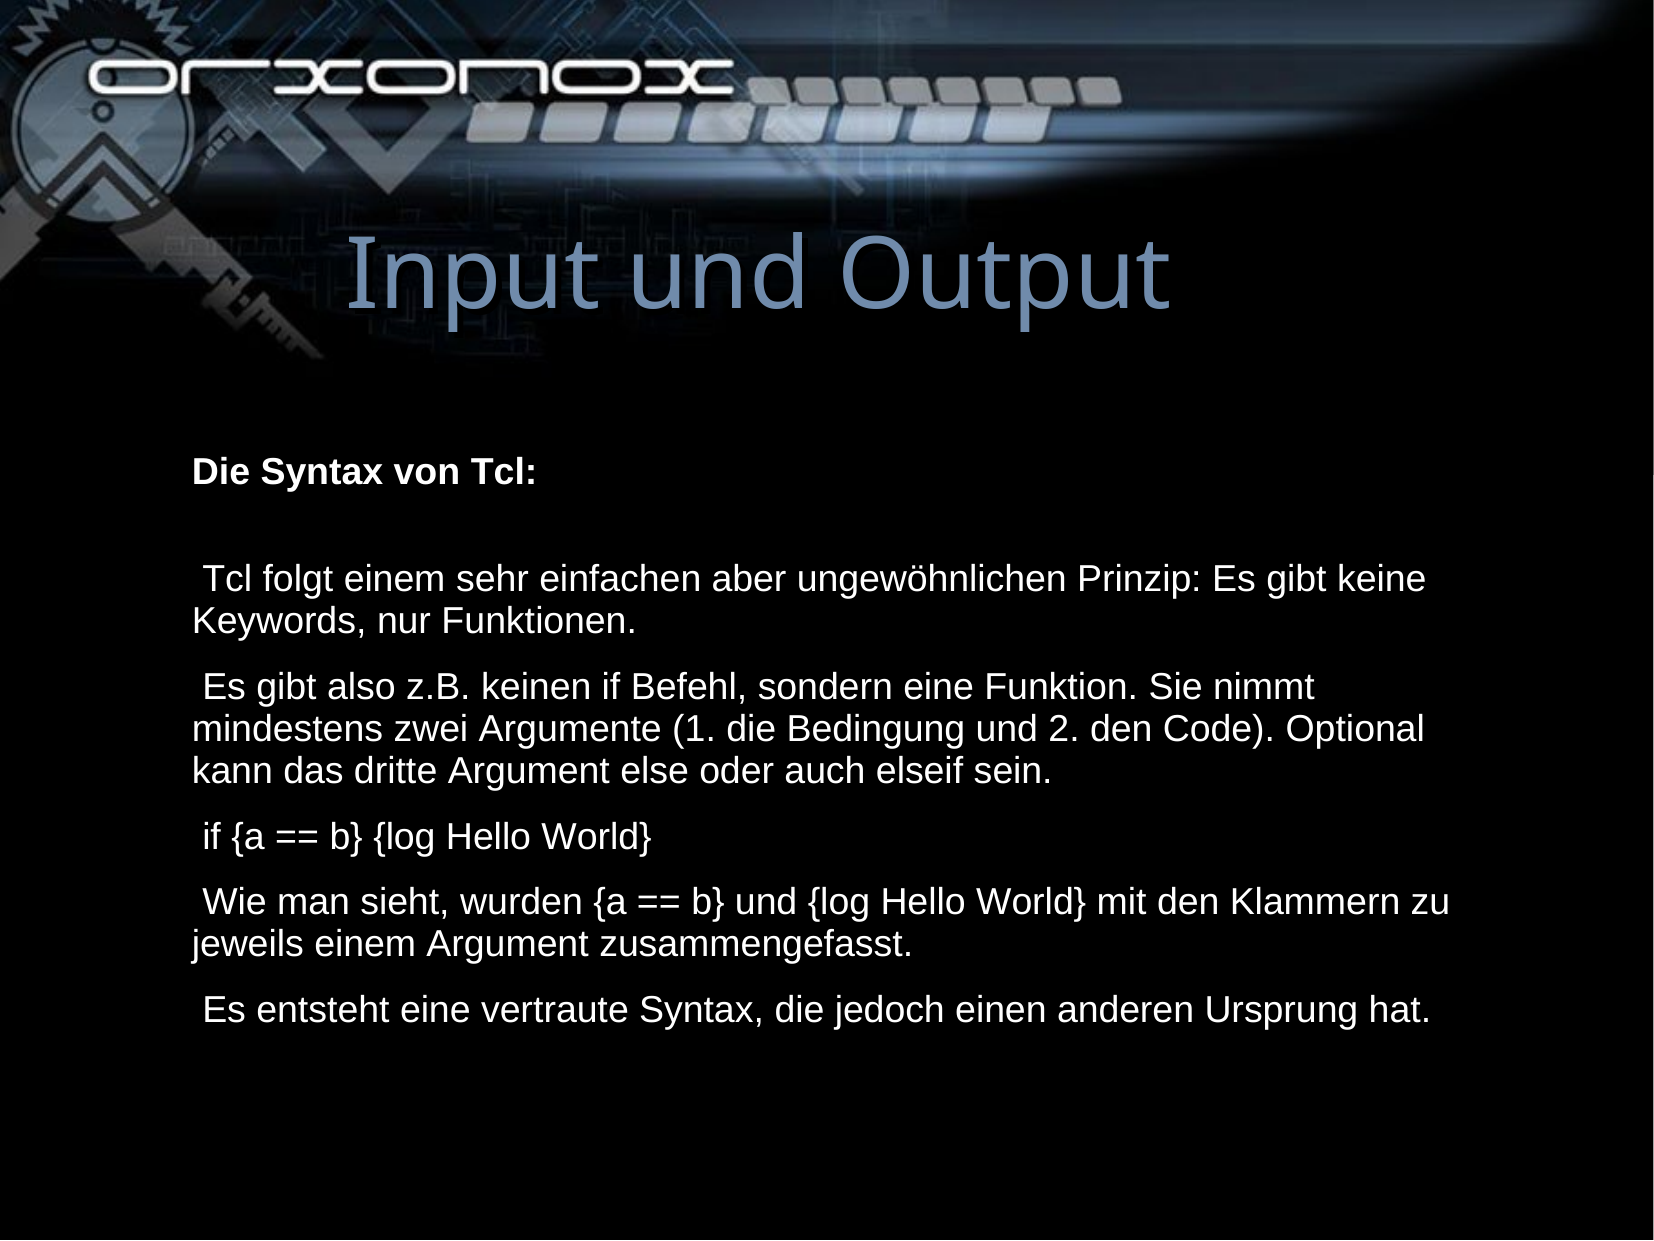

Input und Output
Die Syntax von Tcl:
 Tcl folgt einem sehr einfachen aber ungewöhnlichen Prinzip: Es gibt keine Keywords, nur Funktionen.
 Es gibt also z.B. keinen if Befehl, sondern eine Funktion. Sie nimmt mindestens zwei Argumente (1. die Bedingung und 2. den Code). Optional kann das dritte Argument else oder auch elseif sein.
 if {a == b} {log Hello World}
 Wie man sieht, wurden {a == b} und {log Hello World} mit den Klammern zu jeweils einem Argument zusammengefasst.
 Es entsteht eine vertraute Syntax, die jedoch einen anderen Ursprung hat.